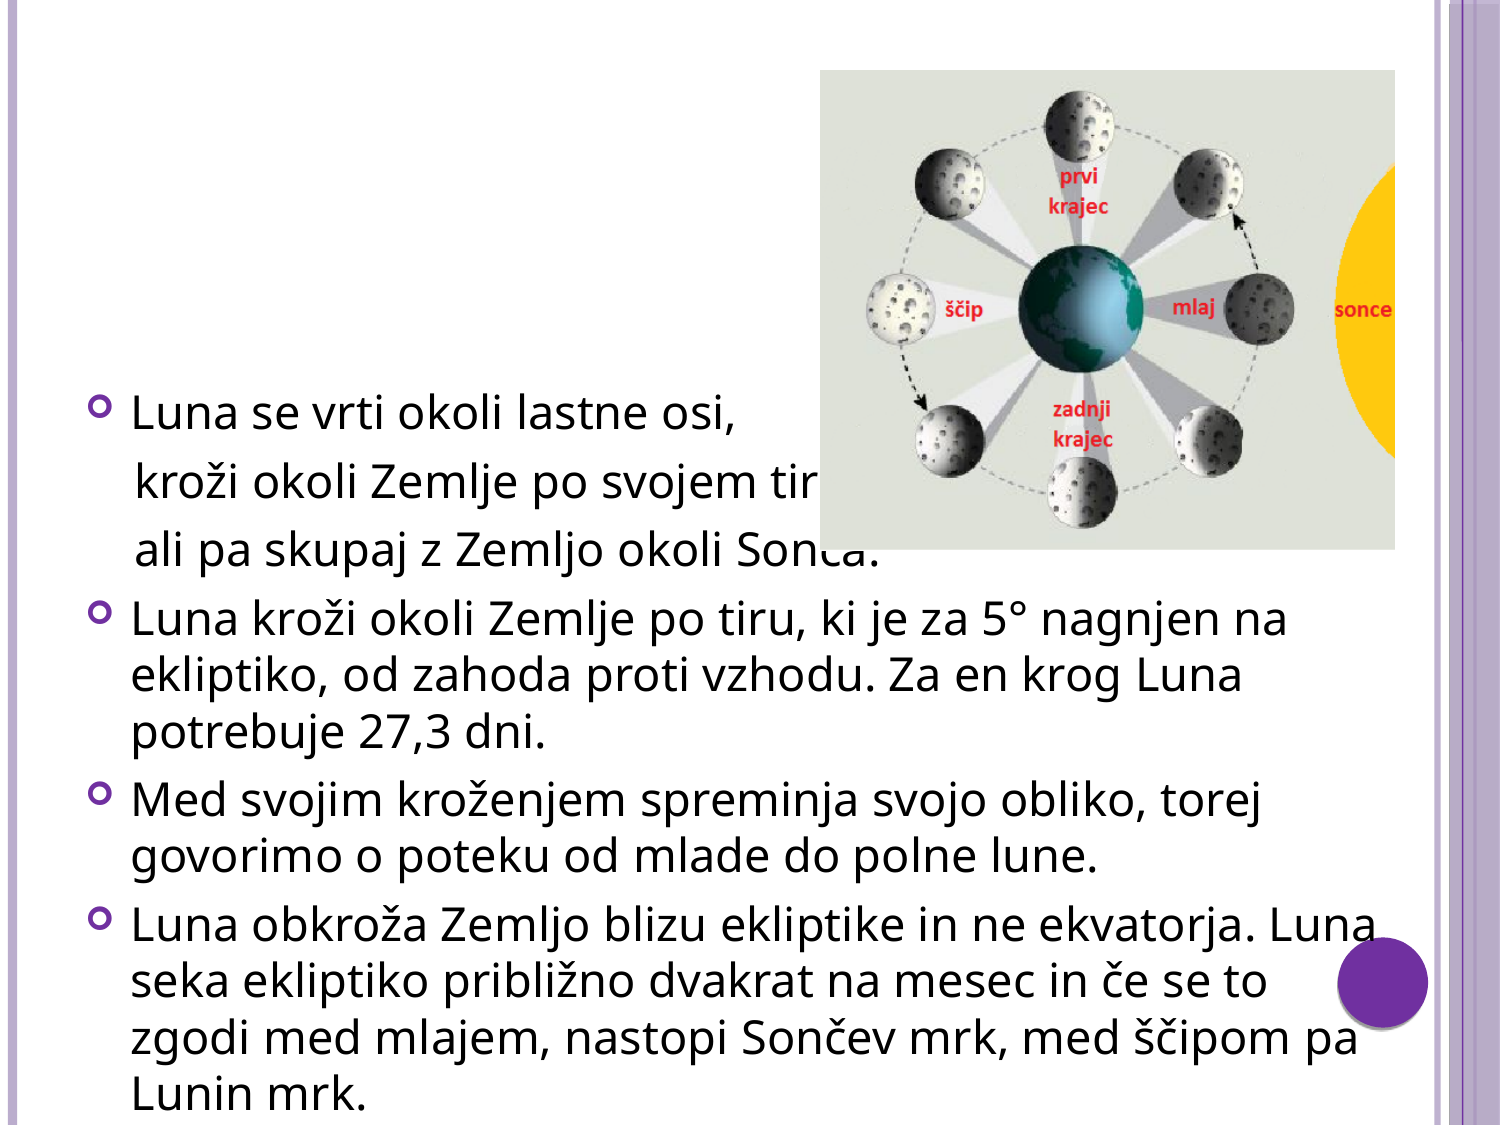

# GIBANJE LUNE
Luna se vrti okoli lastne osi,
 kroži okoli Zemlje po svojem tiru
 ali pa skupaj z Zemljo okoli Sonca.
Luna kroži okoli Zemlje po tiru, ki je za 5° nagnjen na ekliptiko, od zahoda proti vzhodu. Za en krog Luna potrebuje 27,3 dni.
Med svojim kroženjem spreminja svojo obliko, torej govorimo o poteku od mlade do polne lune.
Luna obkroža Zemljo blizu ekliptike in ne ekvatorja. Luna seka ekliptiko približno dvakrat na mesec in če se to zgodi med mlajem, nastopi Sončev mrk, med ščipom pa Lunin mrk.